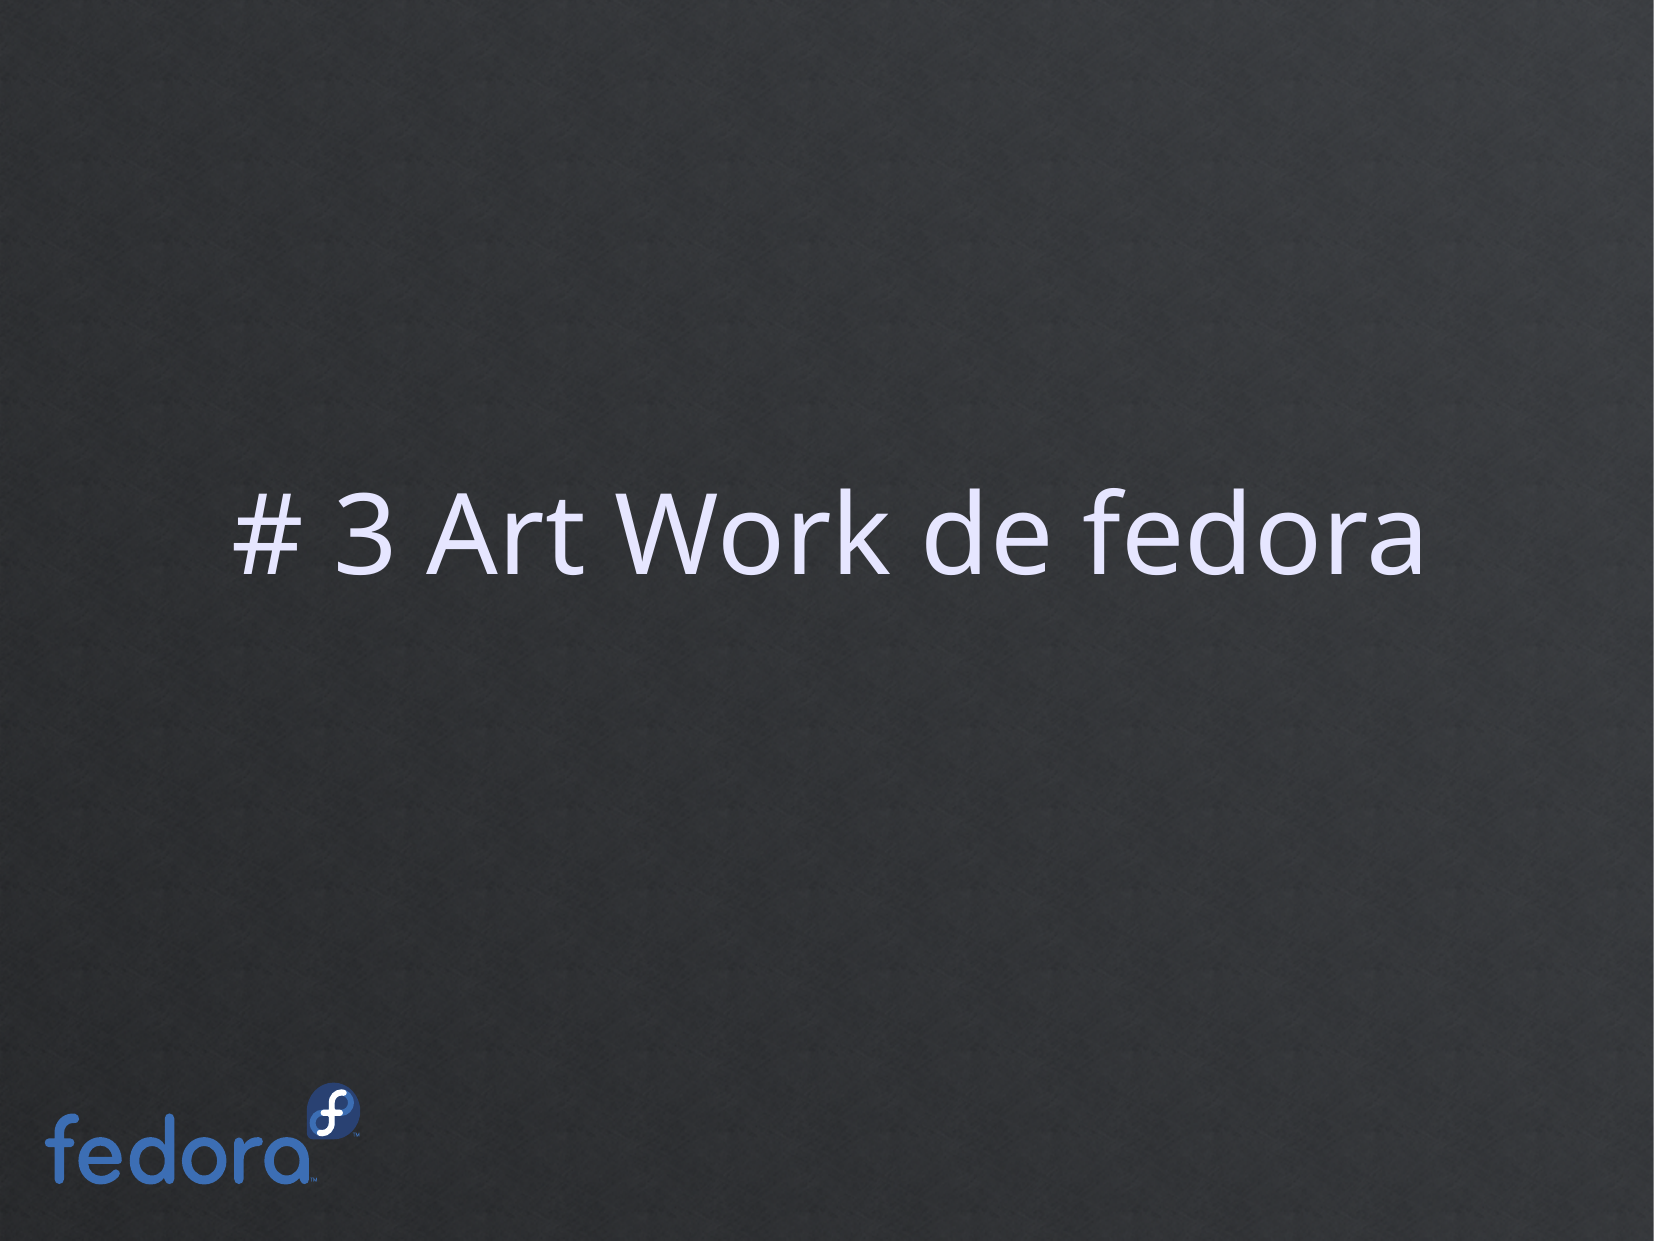

# # 3 Art Work de fedora